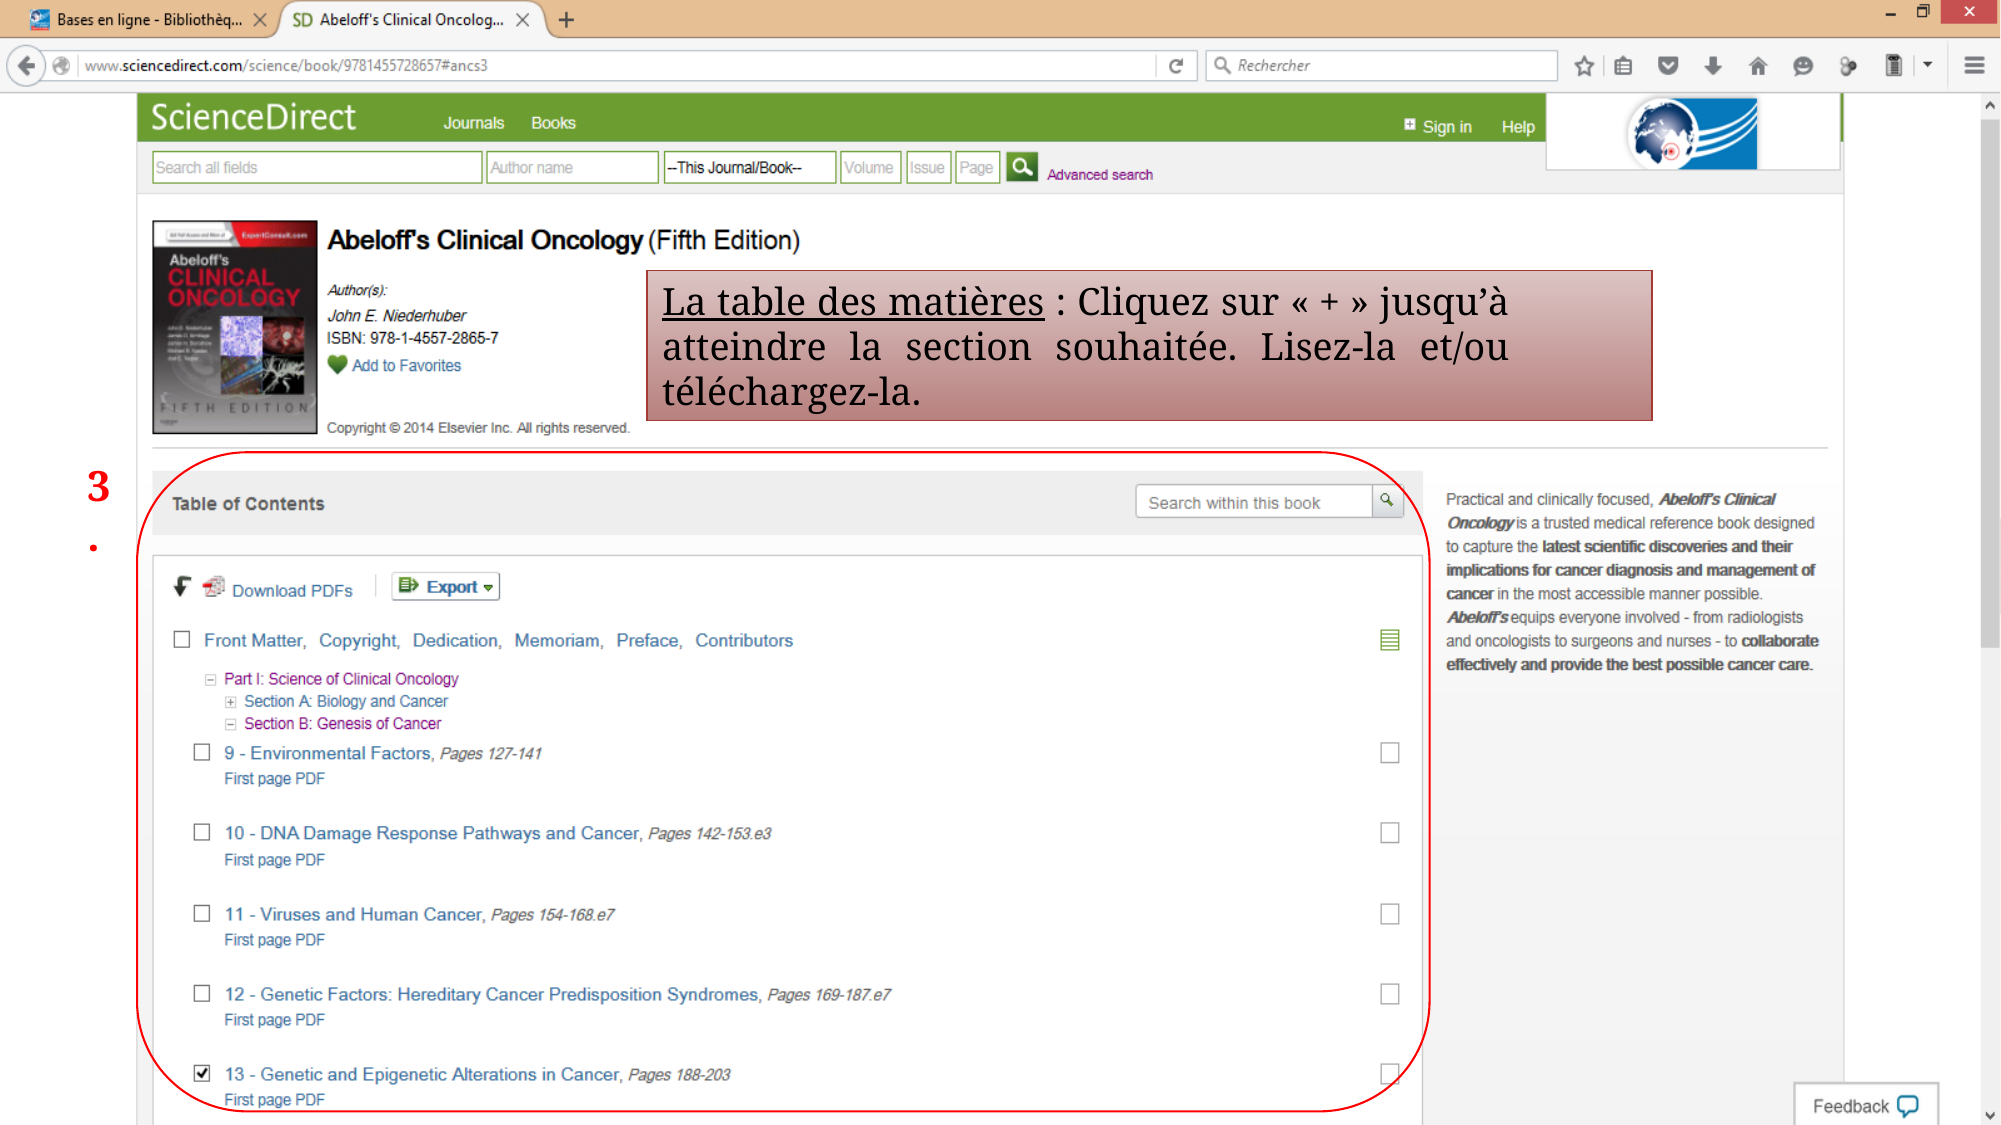

La table des matières : Cliquez sur « + » jusqu’à atteindre la section souhaitée. Lisez-la et/ou téléchargez-la.
3.